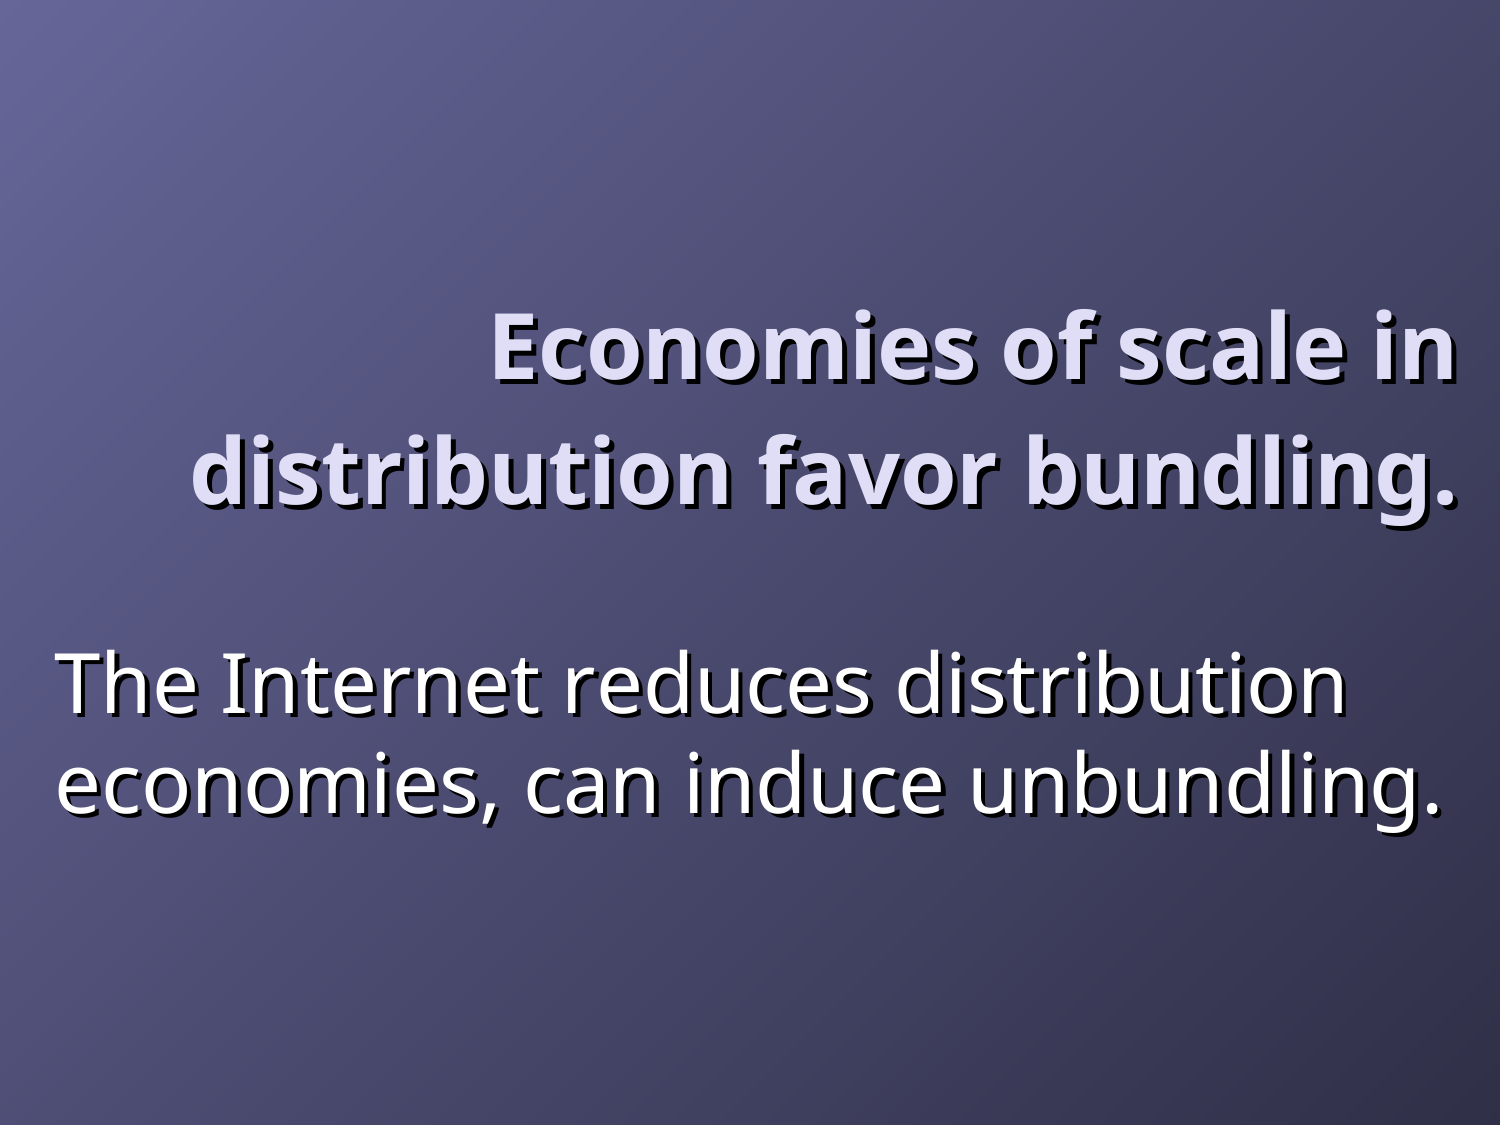

# Economies of scale in distribution favor bundling.
The Internet reduces distribution
economies, can induce unbundling.